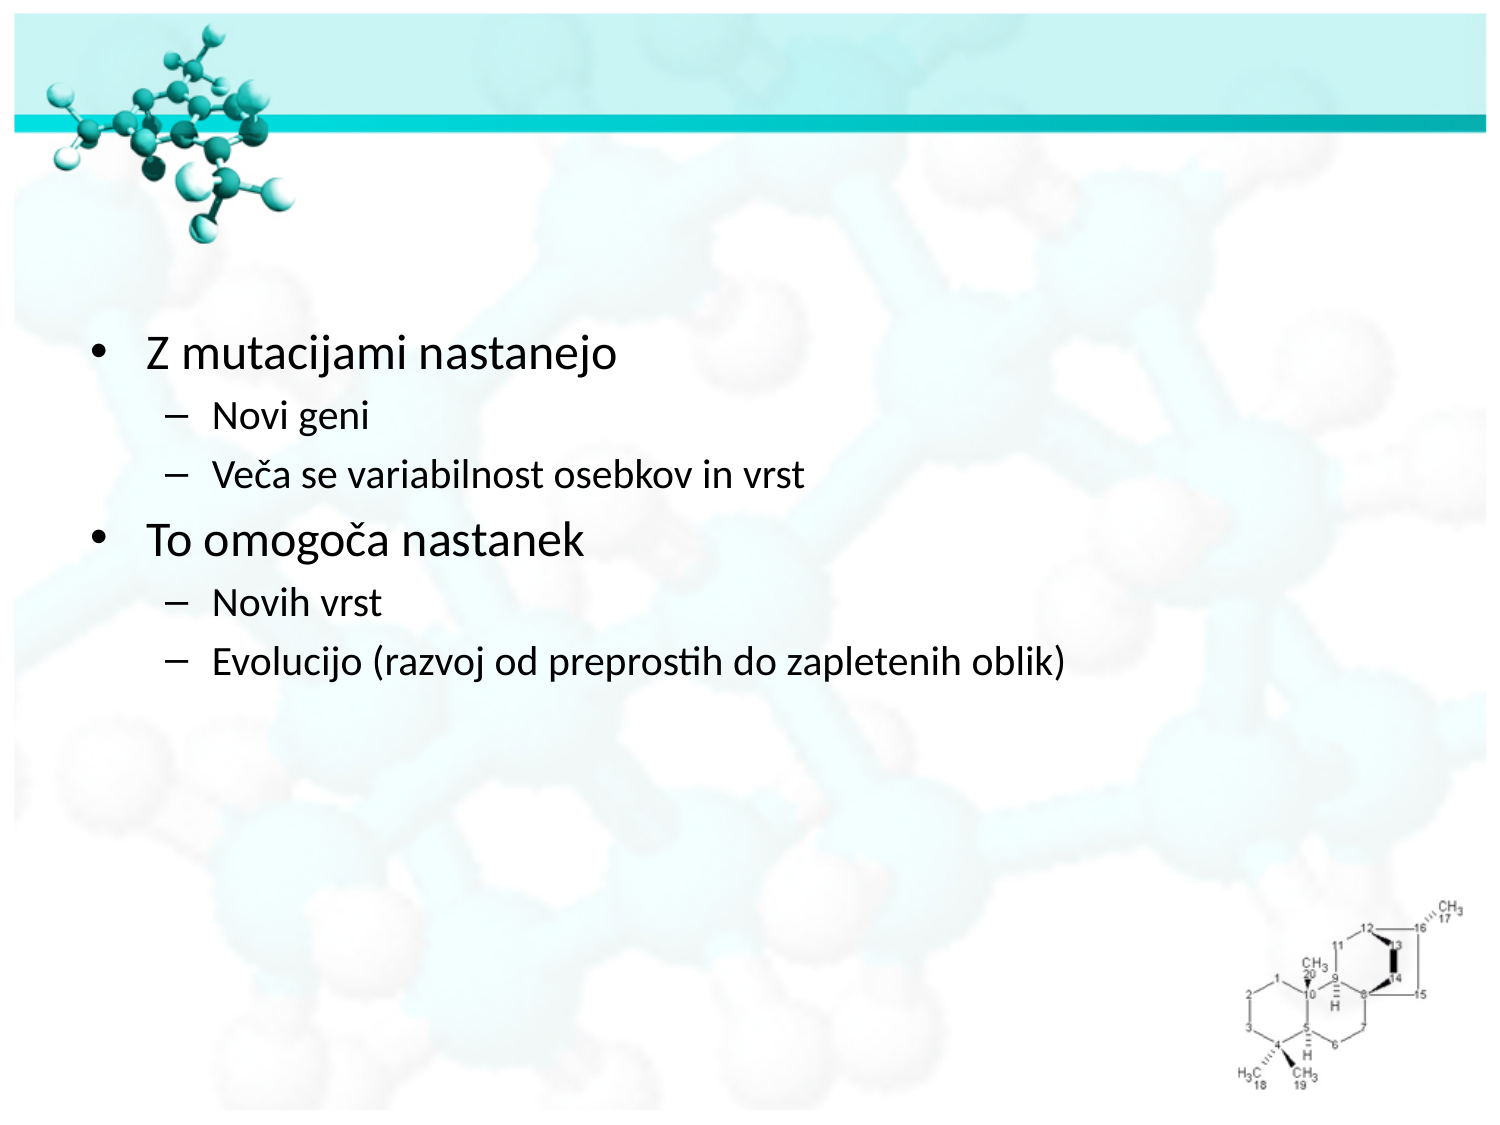

# Z mutacijami nastanejo
Novi geni
Veča se variabilnost osebkov in vrst
To omogoča nastanek
Novih vrst
Evolucijo (razvoj od preprostih do zapletenih oblik)